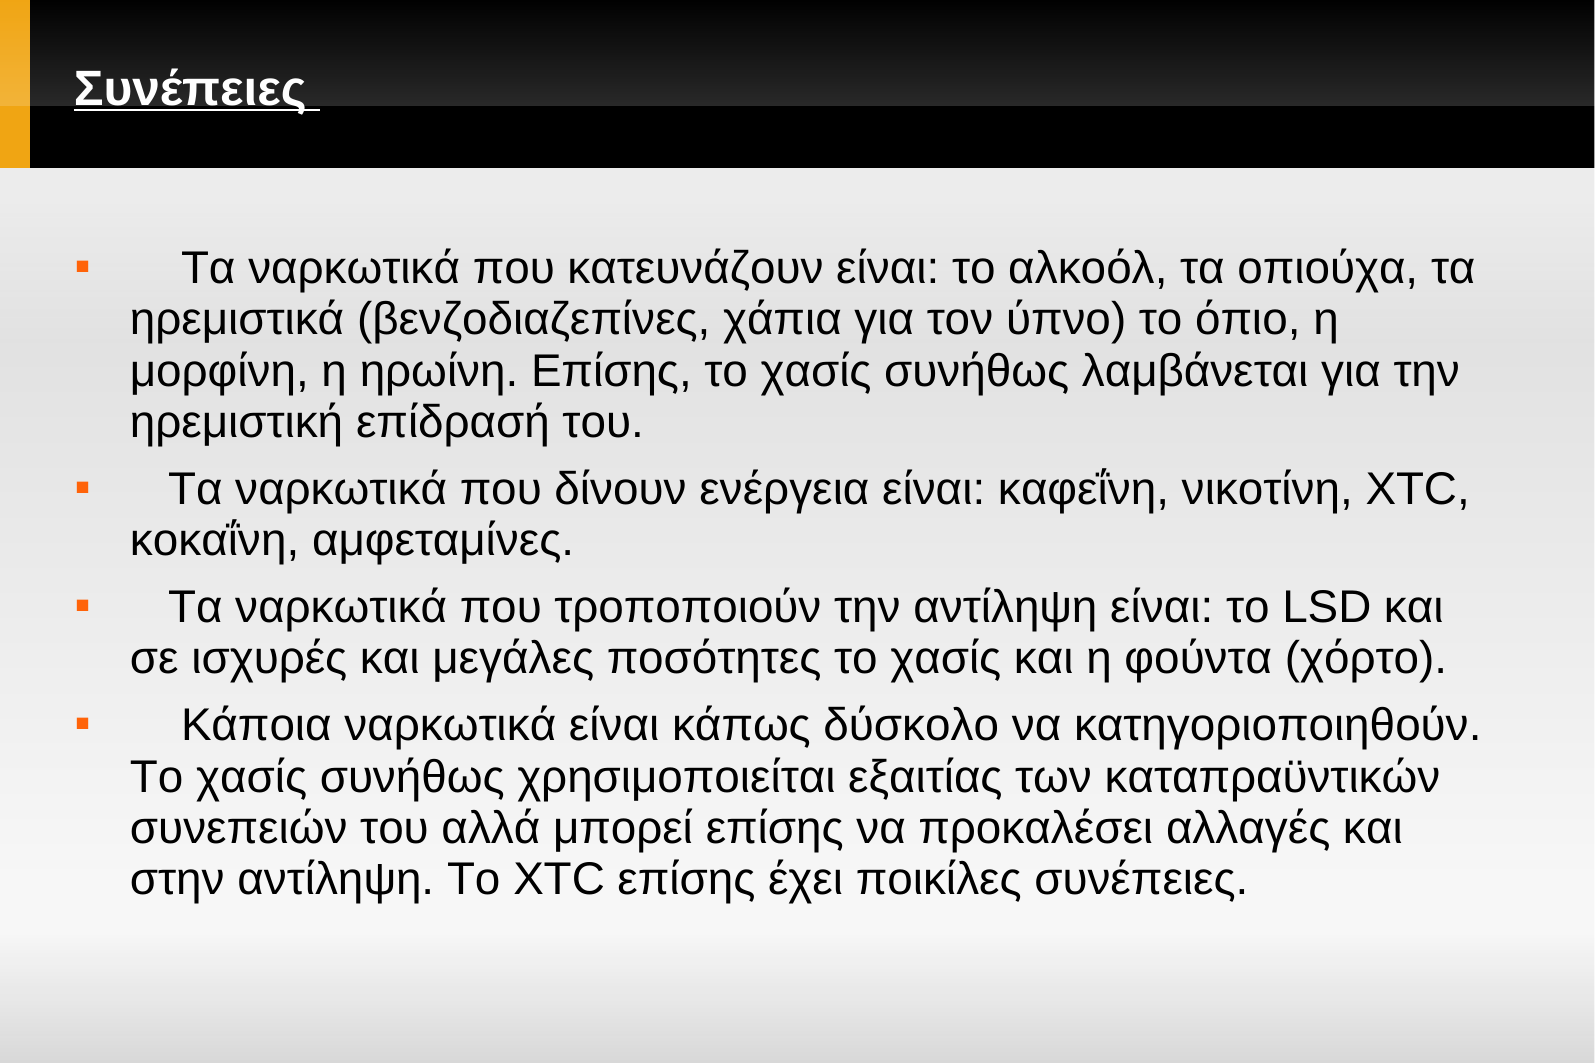

# Συνέπειες
 Τα ναρκωτικά που κατευνάζουν είναι: το αλκοόλ, τα οπιούχα, τα ηρεμιστικά (βενζοδιαζεπίνες, χάπια για τον ύπνο) το όπιο, η μορφίνη, η ηρωίνη. Επίσης, το χασίς συνήθως λαμβάνεται για την ηρεμιστική επίδρασή του.
 Τα ναρκωτικά που δίνουν ενέργεια είναι: καφεΐνη, νικοτίνη, XTC, κοκαΐνη, αμφεταμίνες.
 Τα ναρκωτικά που τροποποιούν την αντίληψη είναι: το LSD και σε ισχυρές και μεγάλες ποσότητες το χασίς και η φούντα (χόρτο).
 Κάποια ναρκωτικά είναι κάπως δύσκολο να κατηγοριοποιηθούν. Το χασίς συνήθως χρησιμοποιείται εξαιτίας των καταπραϋντικών συνεπειών του αλλά μπορεί επίσης να προκαλέσει αλλαγές και στην αντίληψη. Το XTC επίσης έχει ποικίλες συνέπειες.